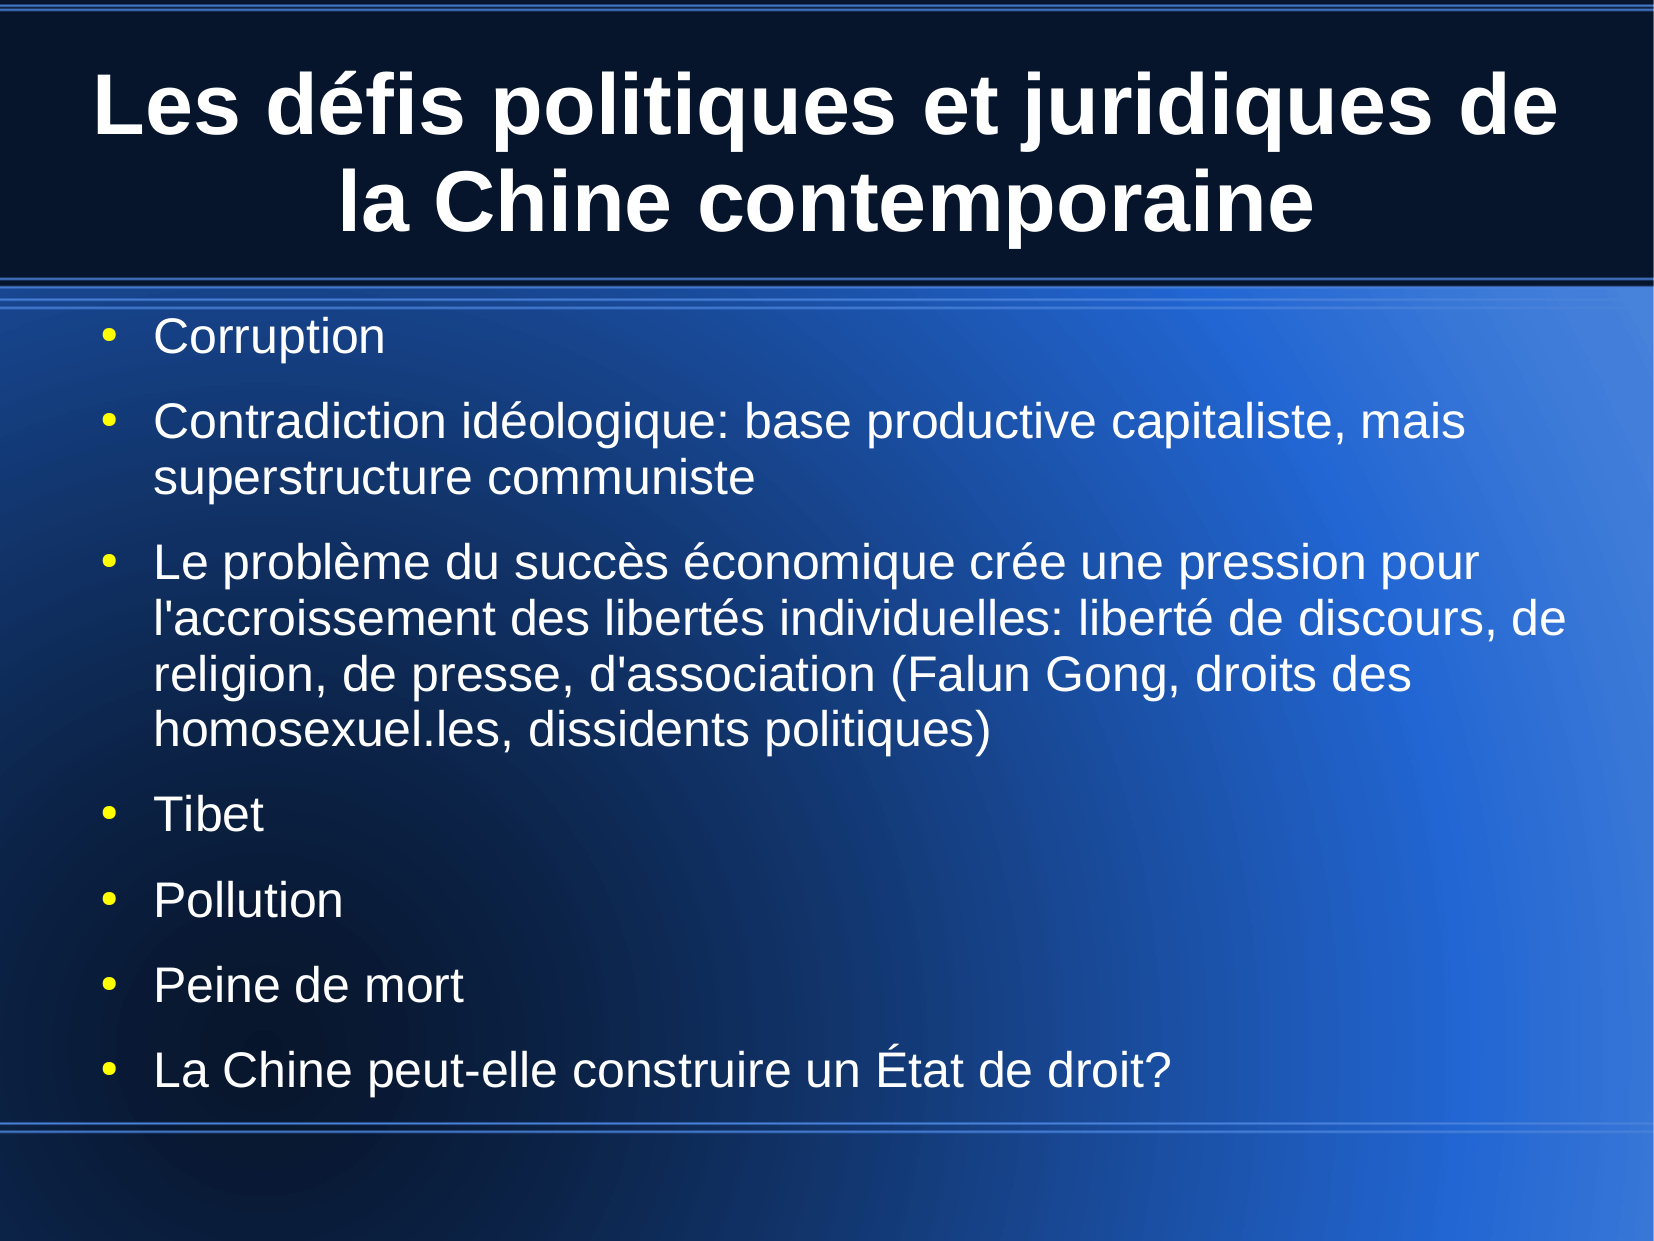

# Les défis politiques et juridiques de la Chine contemporaine
Corruption
Contradiction idéologique: base productive capitaliste, mais superstructure communiste
Le problème du succès économique crée une pression pour l'accroissement des libertés individuelles: liberté de discours, de religion, de presse, d'association (Falun Gong, droits des homosexuel.les, dissidents politiques)
Tibet
Pollution
Peine de mort
La Chine peut-elle construire un État de droit?